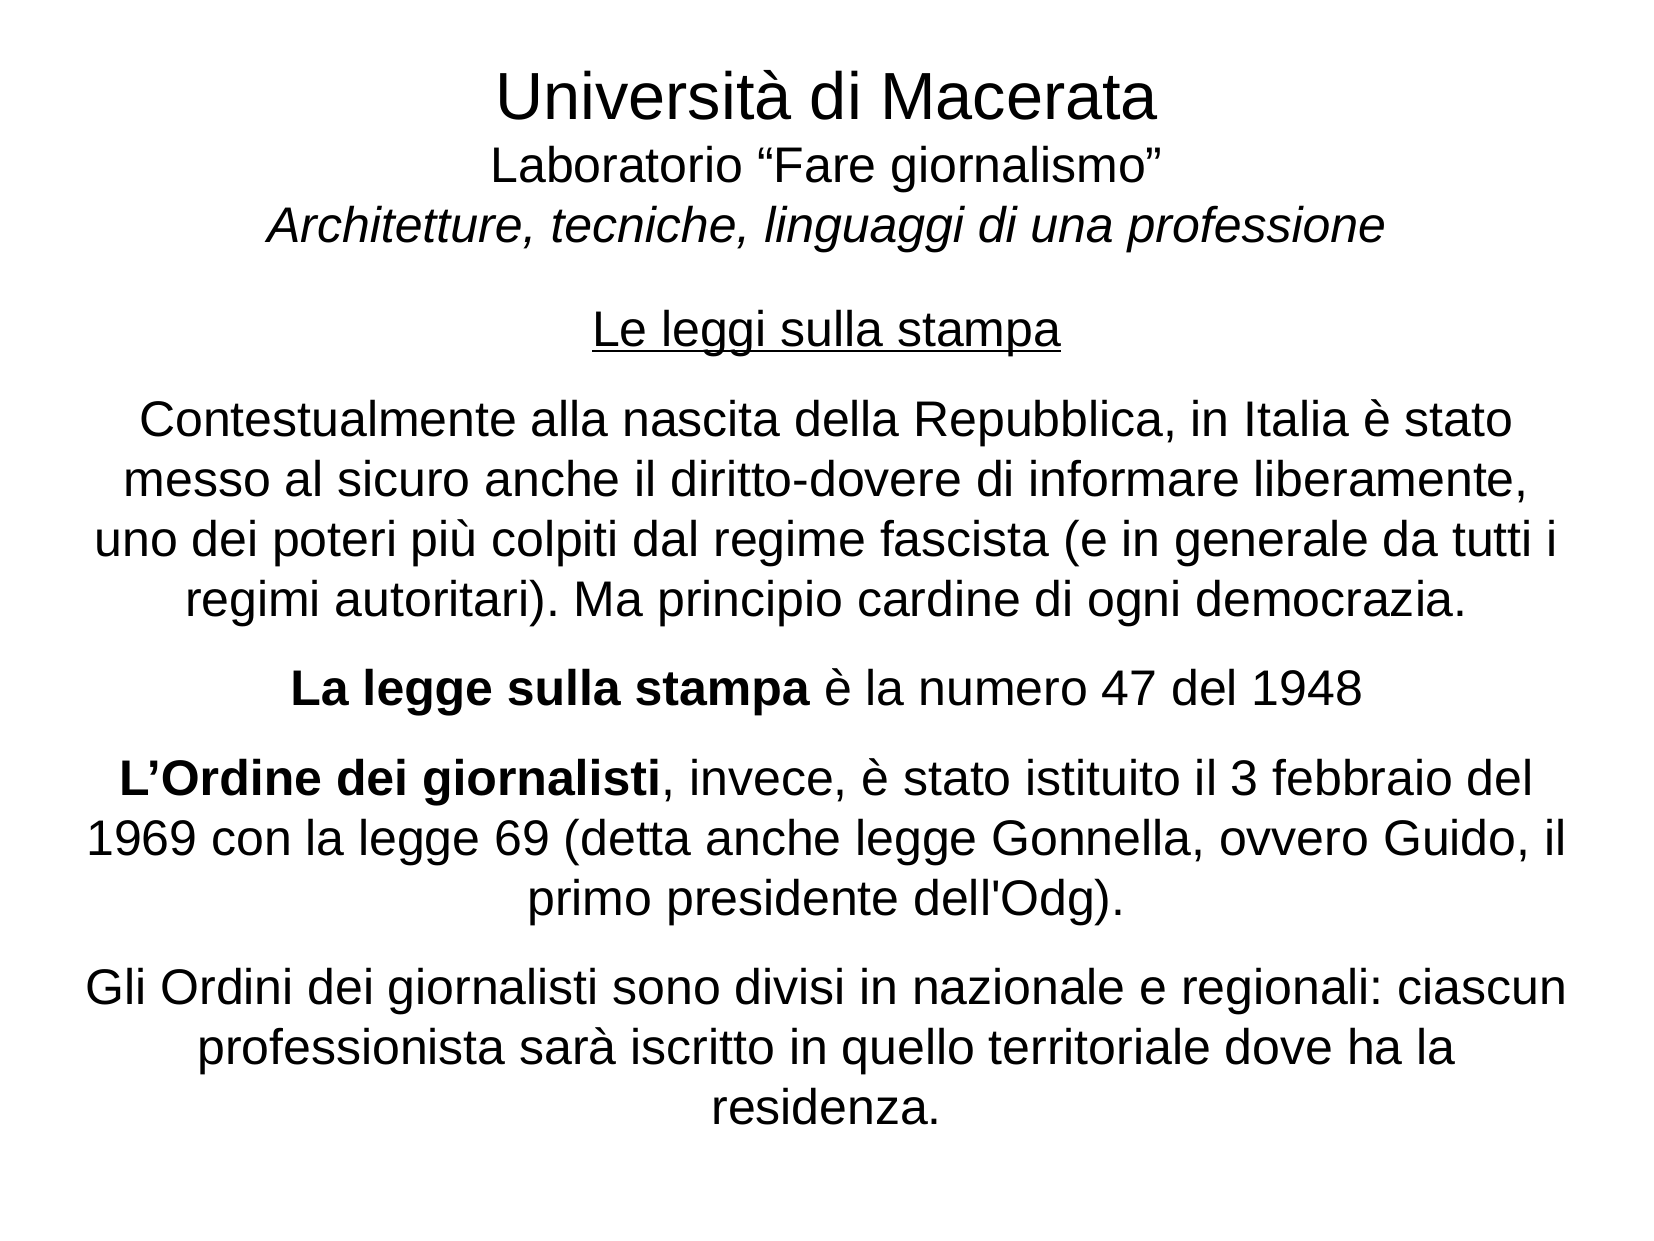

# Università di Macerata Laboratorio “Fare giornalismo” Architetture, tecniche, linguaggi di una professione
Le leggi sulla stampa
Contestualmente alla nascita della Repubblica, in Italia è stato messo al sicuro anche il diritto-dovere di informare liberamente, uno dei poteri più colpiti dal regime fascista (e in generale da tutti i regimi autoritari). Ma principio cardine di ogni democrazia.
La legge sulla stampa è la numero 47 del 1948
L’Ordine dei giornalisti, invece, è stato istituito il 3 febbraio del 1969 con la legge 69 (detta anche legge Gonnella, ovvero Guido, il primo presidente dell'Odg).
Gli Ordini dei giornalisti sono divisi in nazionale e regionali: ciascun professionista sarà iscritto in quello territoriale dove ha la residenza.